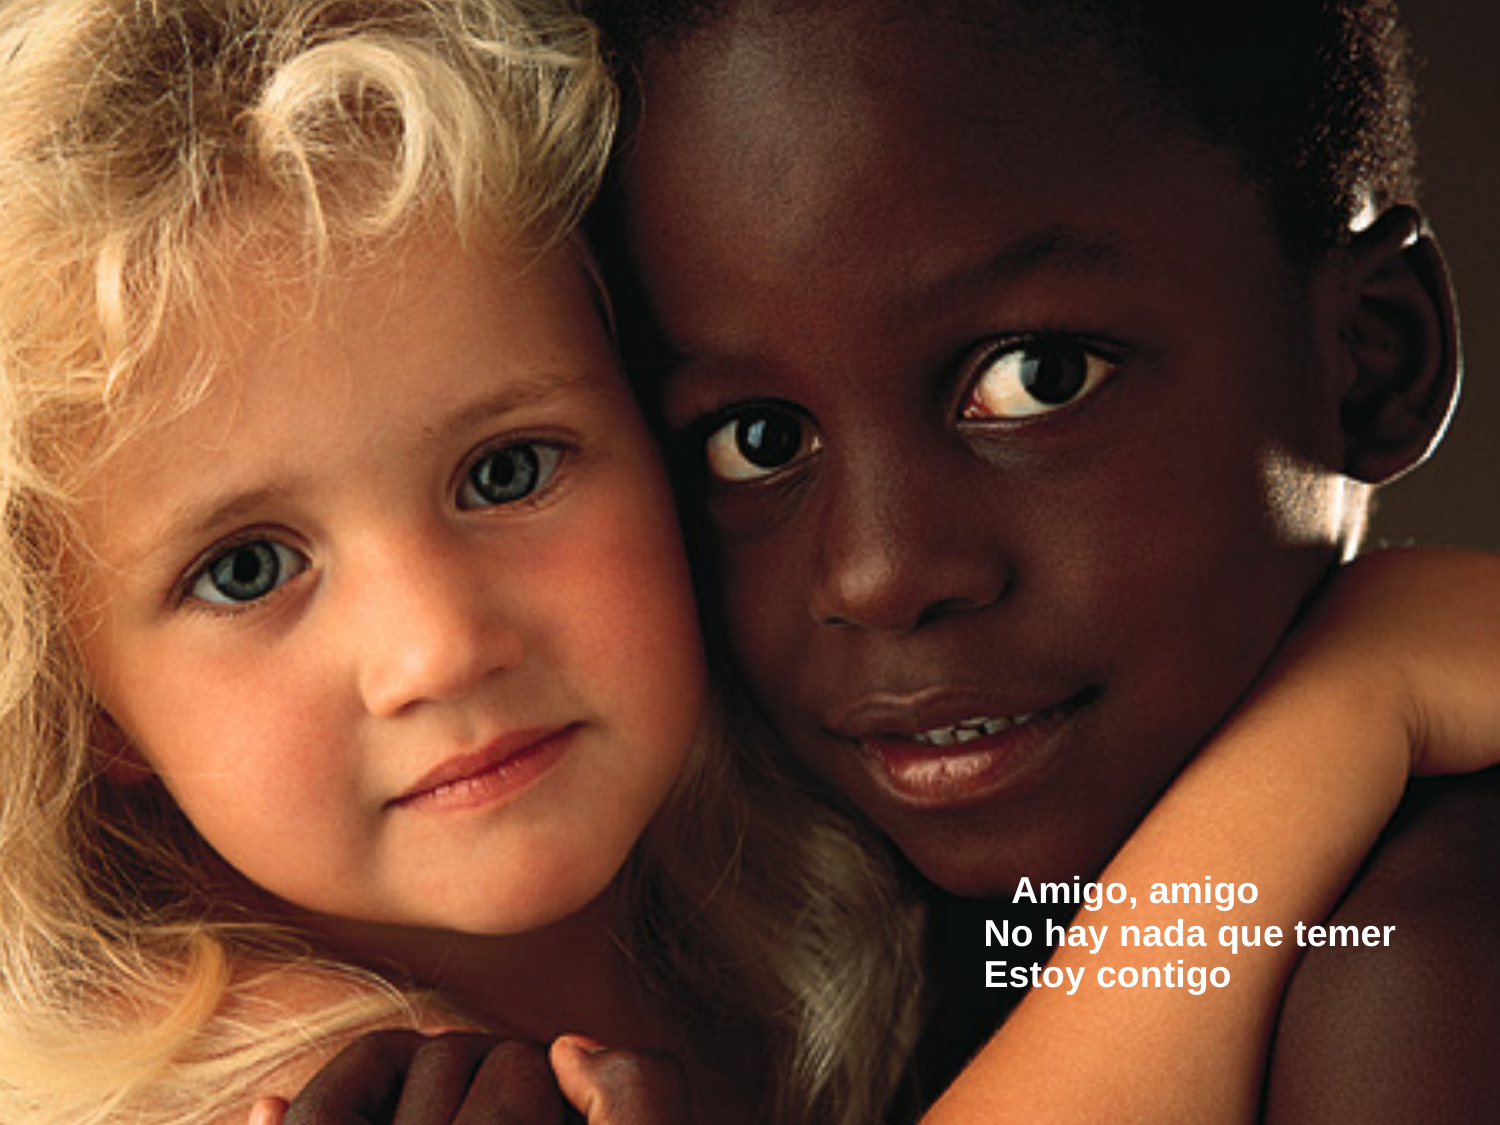

#
 Amigo, amigo
No hay nada que temer
Estoy contigo